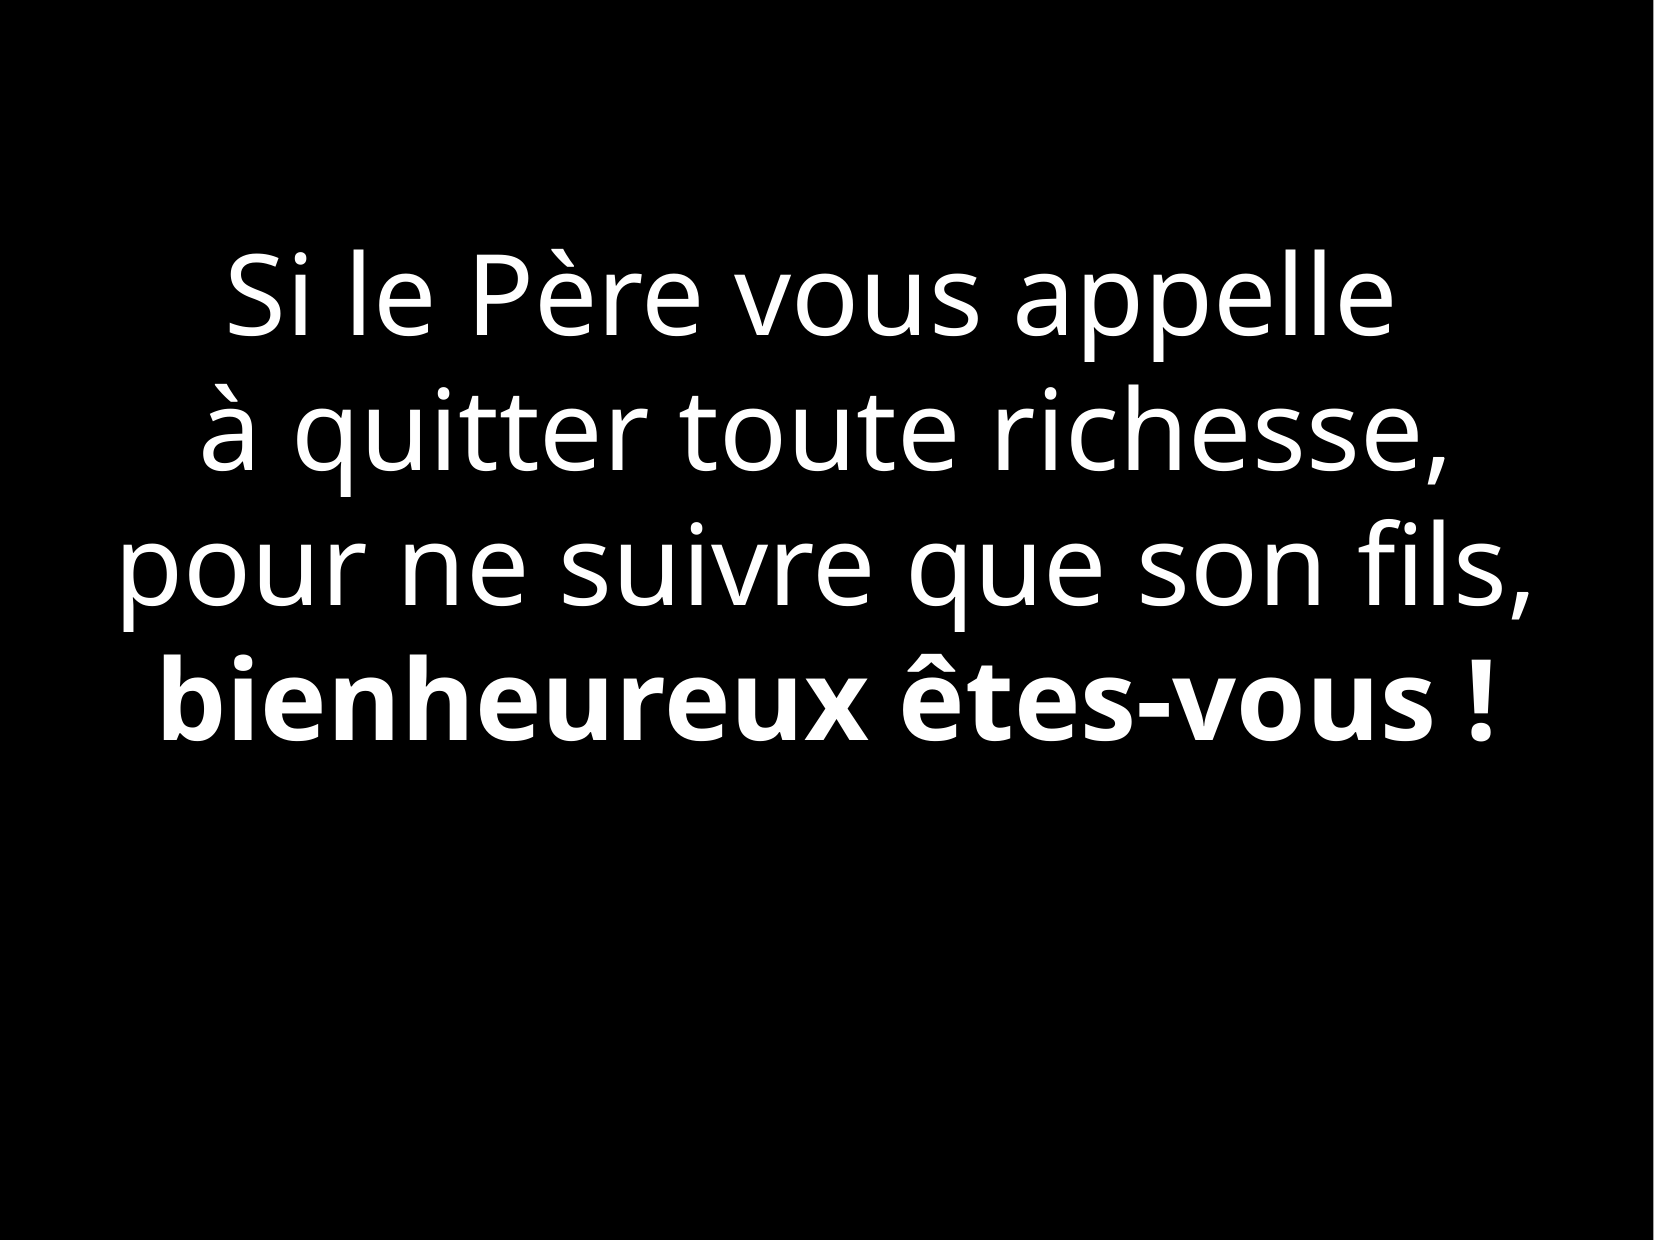

Si le Père vous appelle
à quitter toute richesse,
pour ne suivre que son fils, bienheureux êtes-vous !